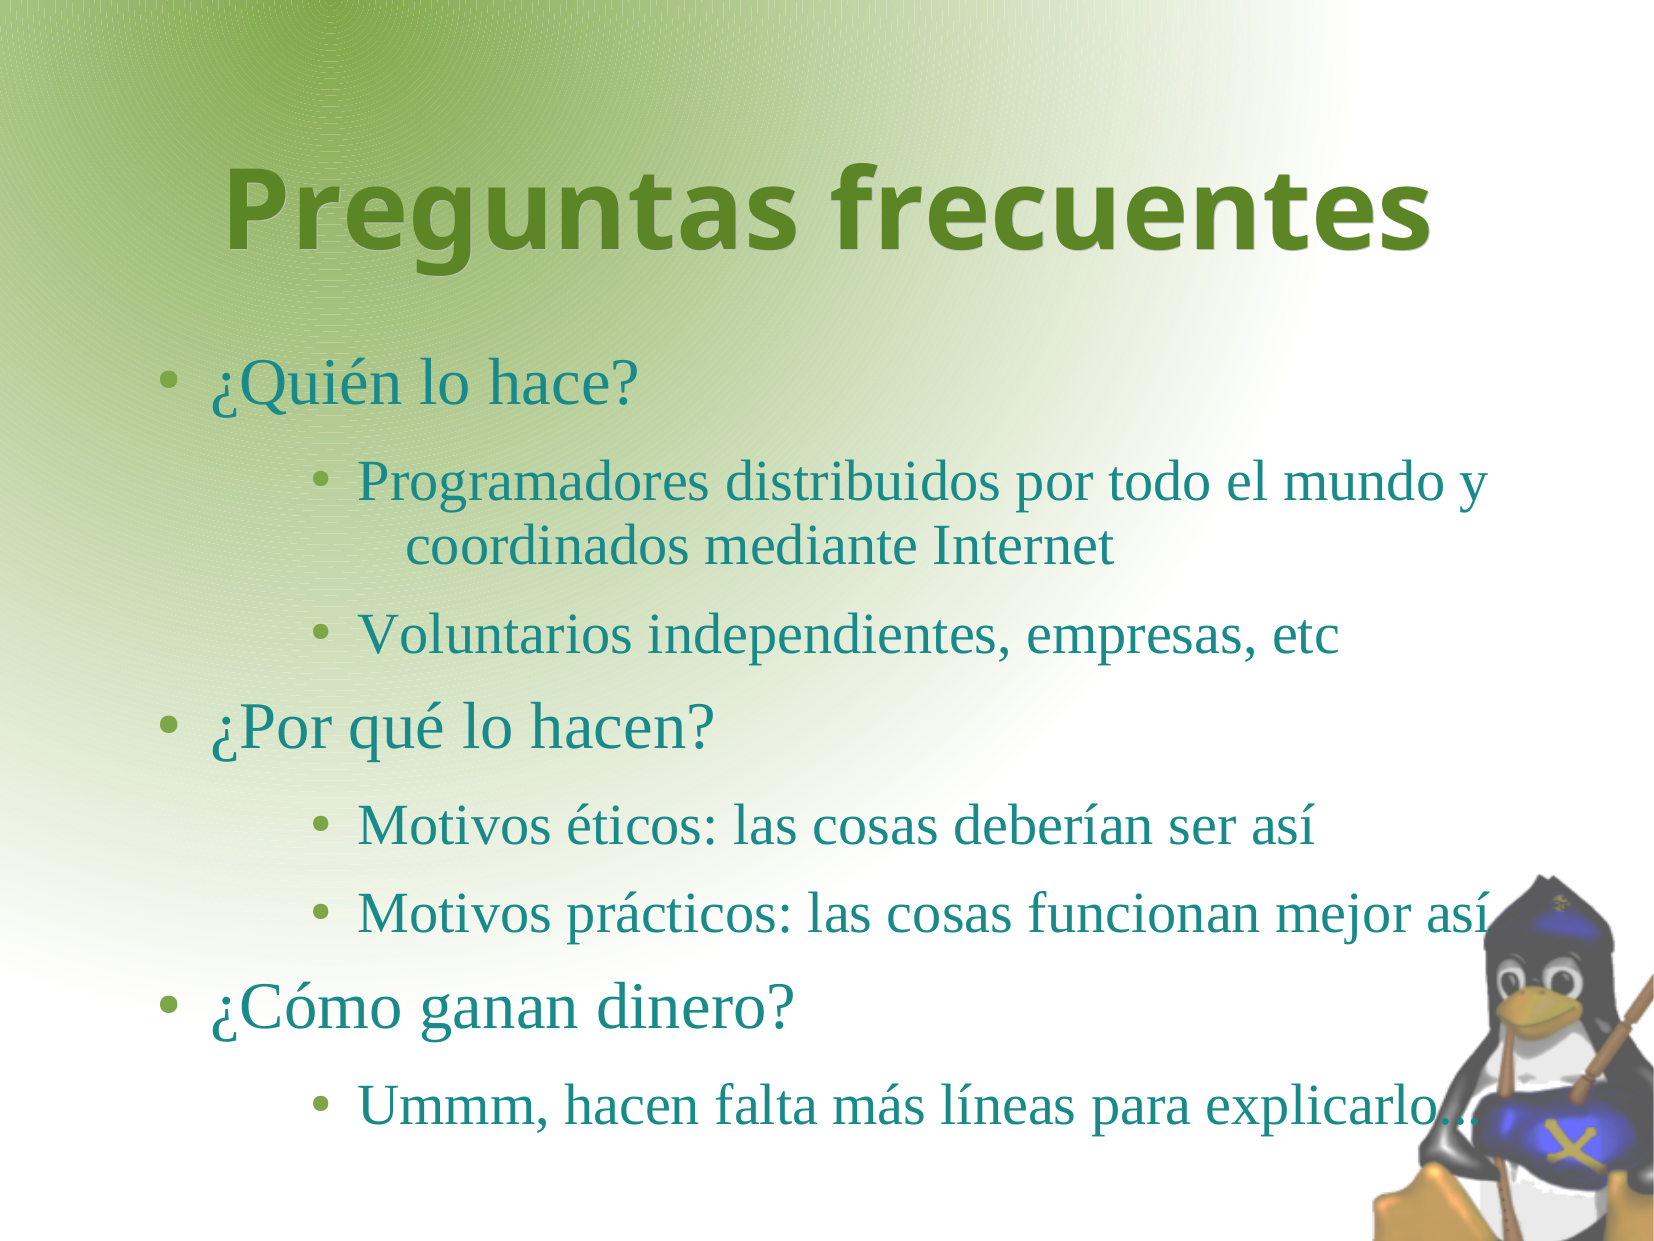

# Preguntas frecuentes
¿Quién lo hace?
Programadores distribuidos por todo el mundo y coordinados mediante Internet
Voluntarios independientes, empresas, etc
¿Por qué lo hacen?
Motivos éticos: las cosas deberían ser así
Motivos prácticos: las cosas funcionan mejor así
¿Cómo ganan dinero?
Ummm, hacen falta más líneas para explicarlo...